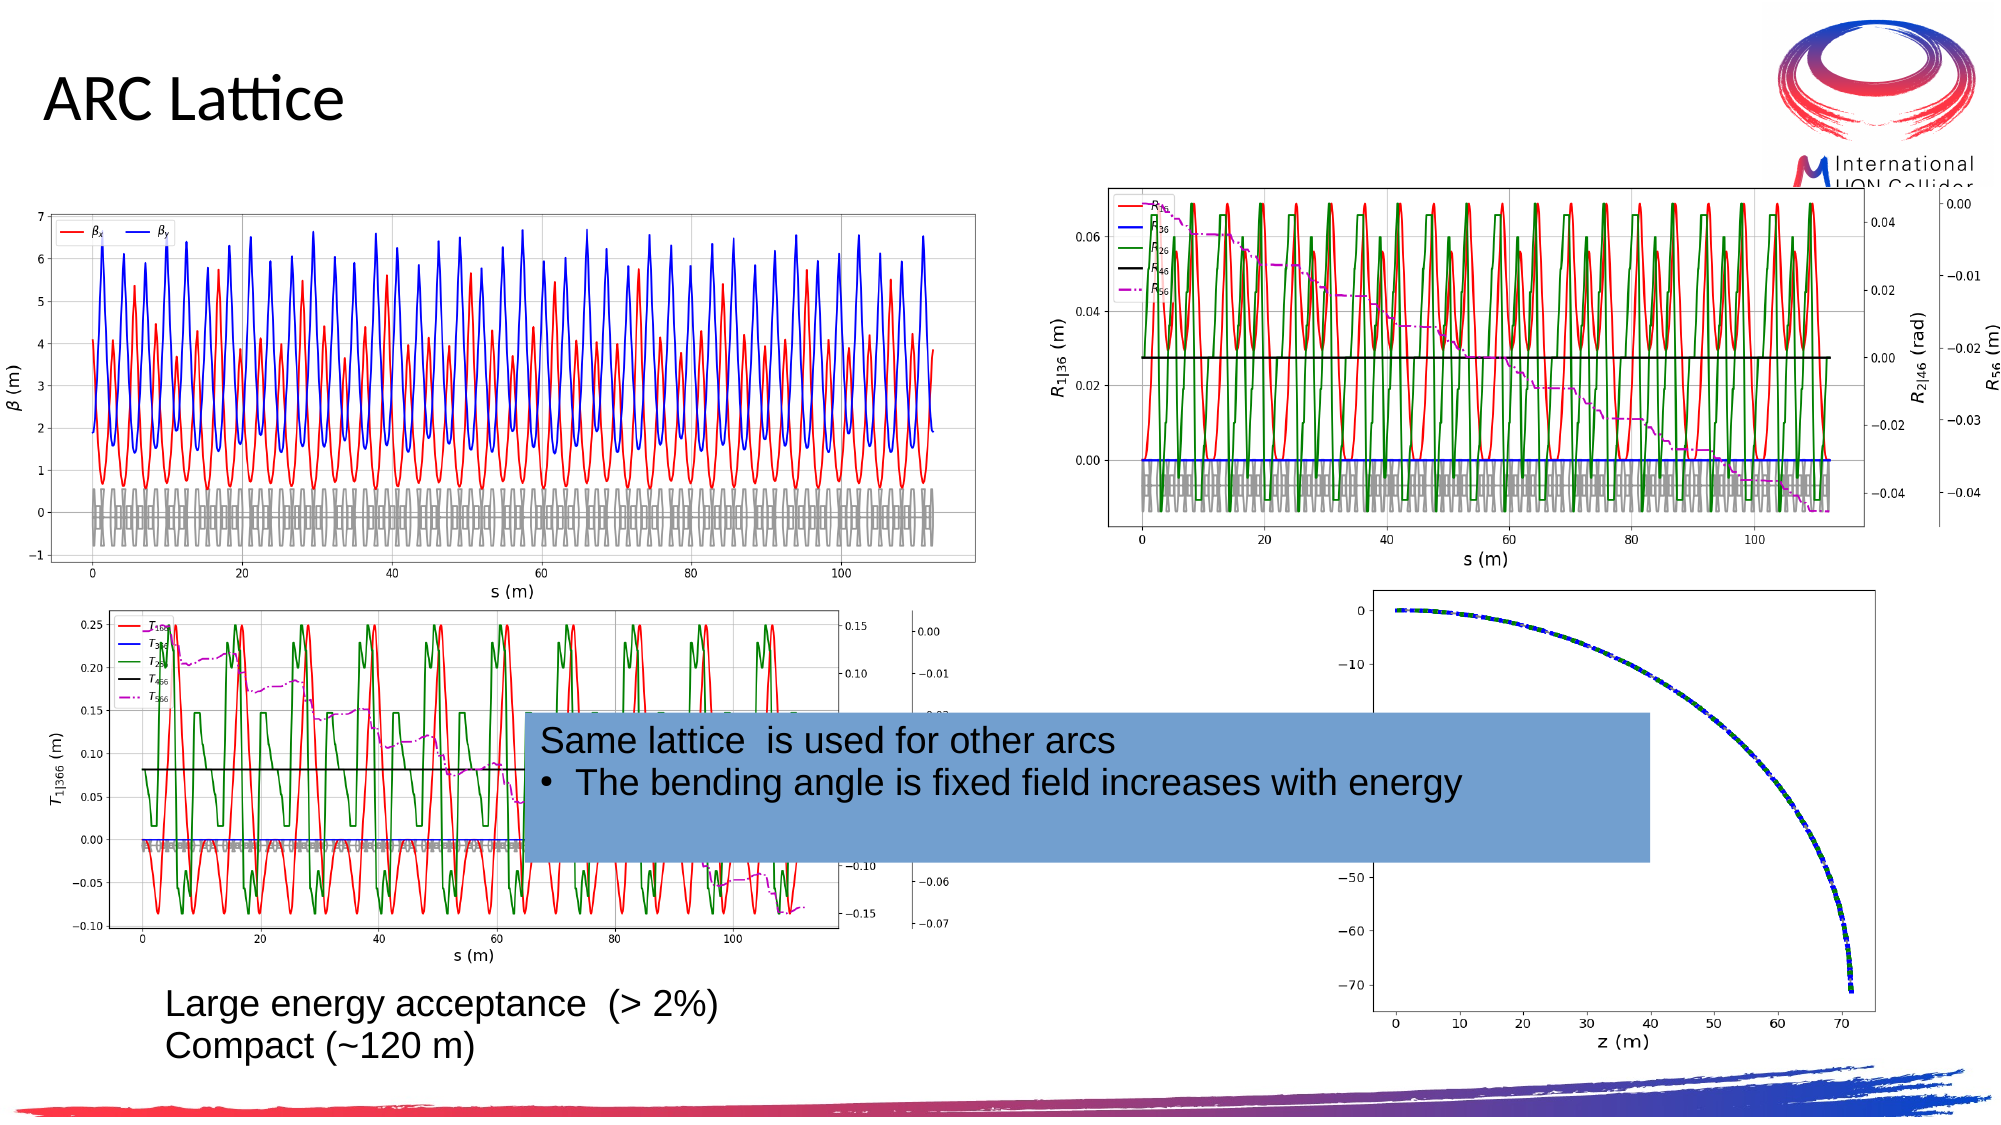

# ARC Lattice
Same lattice is used for other arcs
The bending angle is fixed field increases with energy
Large energy acceptance (> 2%)
Compact (~120 m)